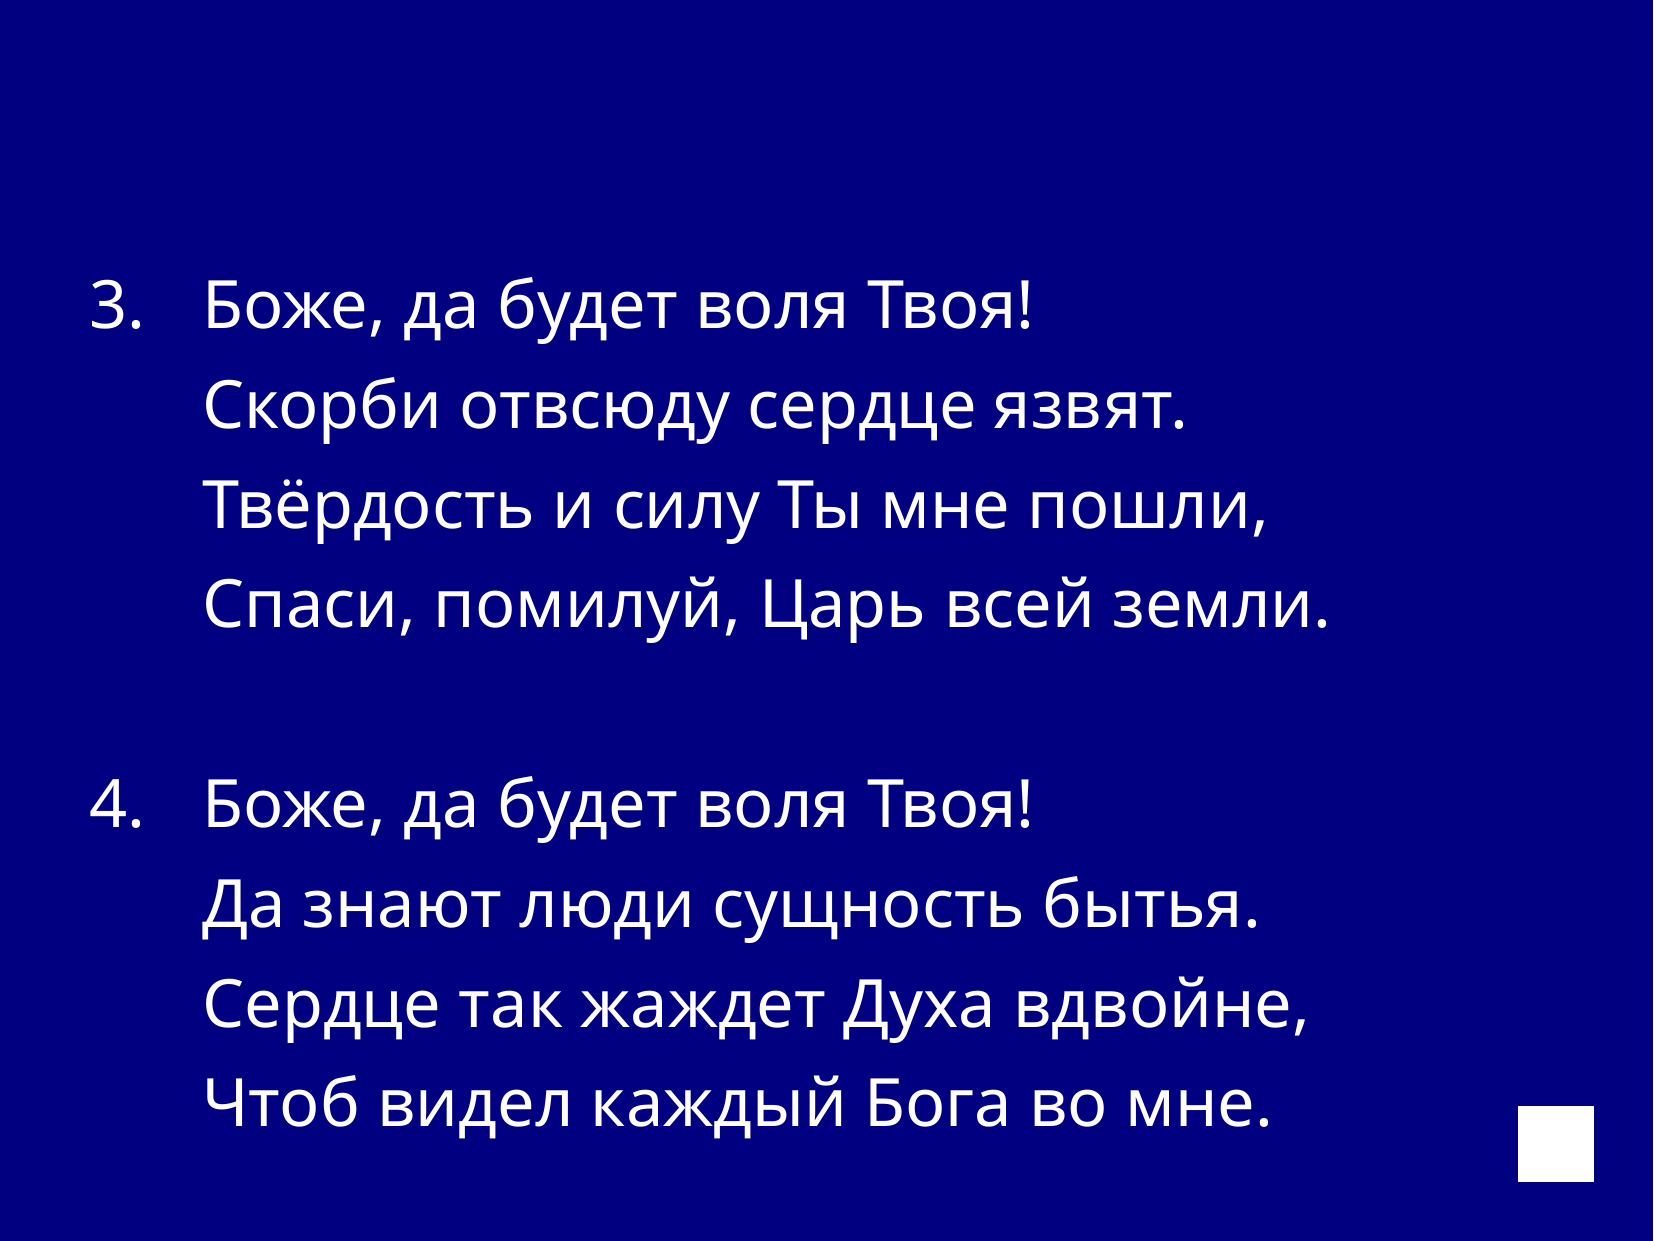

3.	Боже, да будет воля Твоя!
	Скорби отвсюду сердце язвят.
	Твёрдость и силу Ты мне пошли,
	Спаси, помилуй, Царь всей земли.
4.	Боже, да будет воля Твоя!
	Да знают люди сущность бытья.
	Сердце так жаждет Духа вдвойне,
	Чтоб видел каждый Бога во мне.